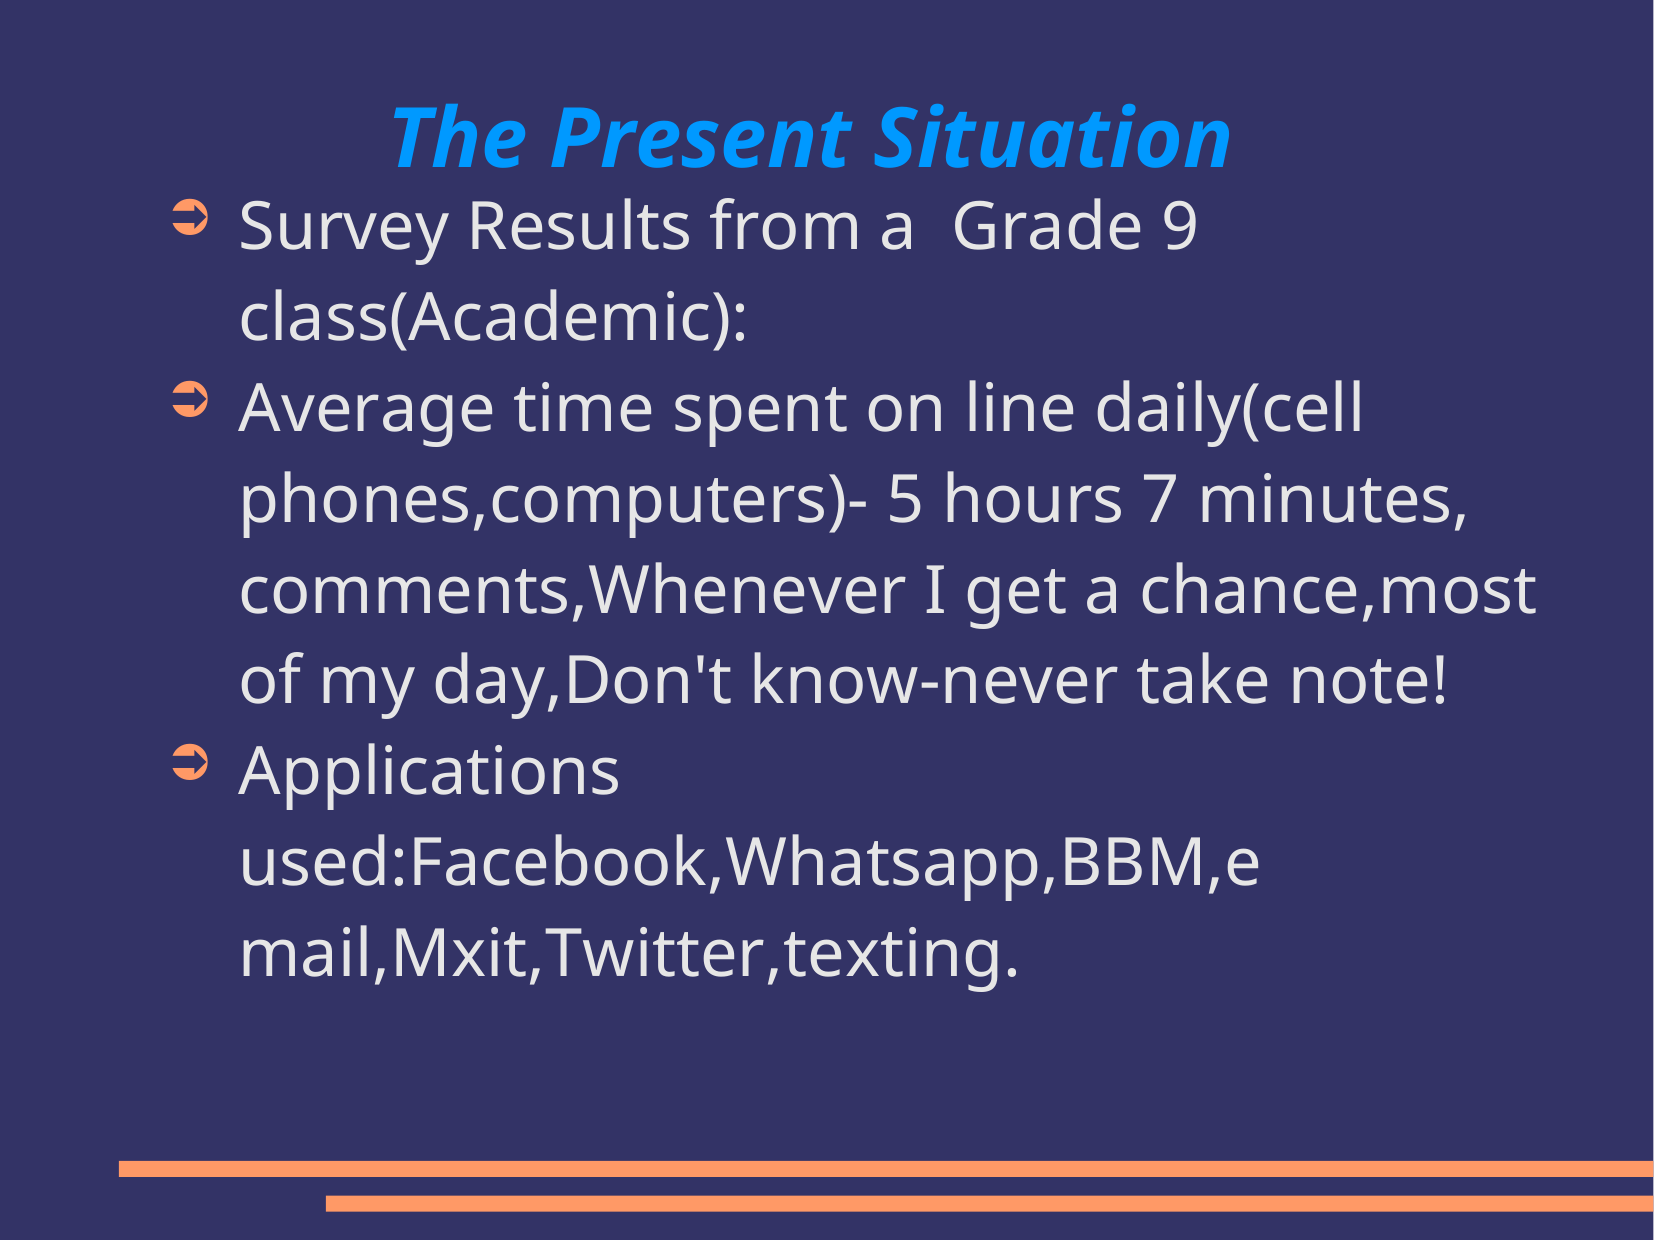

# The Present Situation
Survey Results from a Grade 9 class(Academic):
Average time spent on line daily(cell phones,computers)- 5 hours 7 minutes, comments,Whenever I get a chance,most of my day,Don't know-never take note!
Applications used:Facebook,Whatsapp,BBM,e mail,Mxit,Twitter,texting.